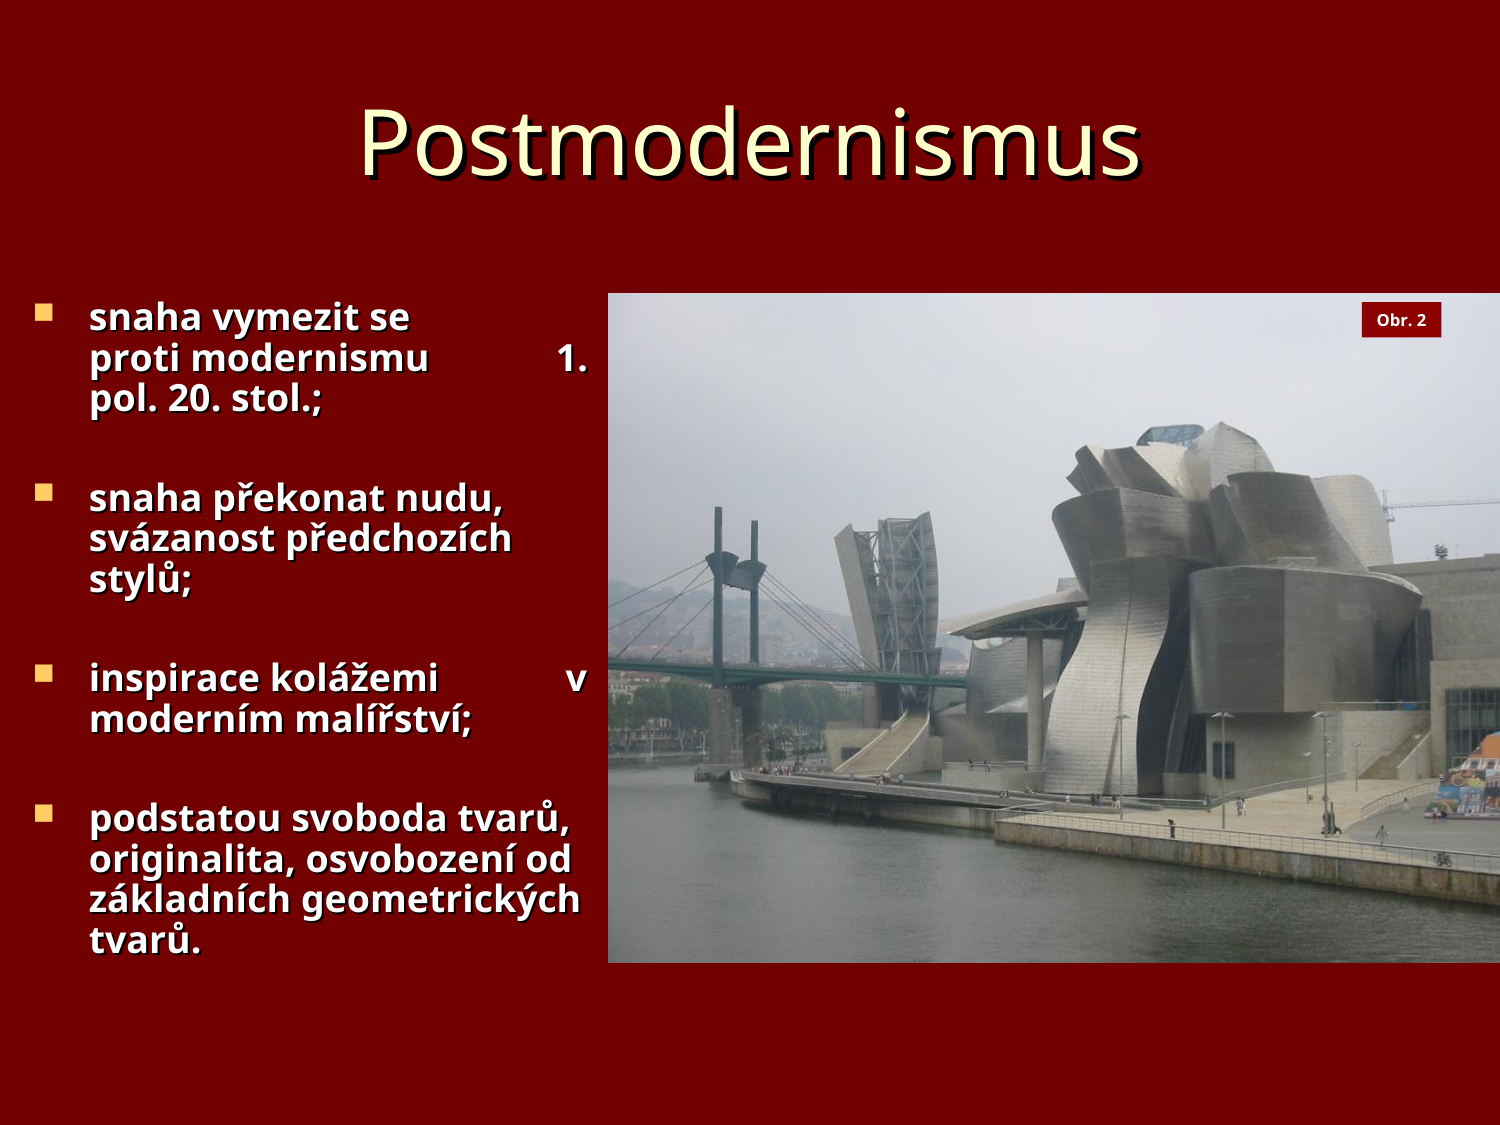

# Postmodernismus
snaha vymezit se proti modernismu 1. pol. 20. stol.;
snaha překonat nudu, svázanost předchozích stylů;
inspirace kolážemi v moderním malířství;
podstatou svoboda tvarů, originalita, osvobození od základních geometrických tvarů.
Obr. 2